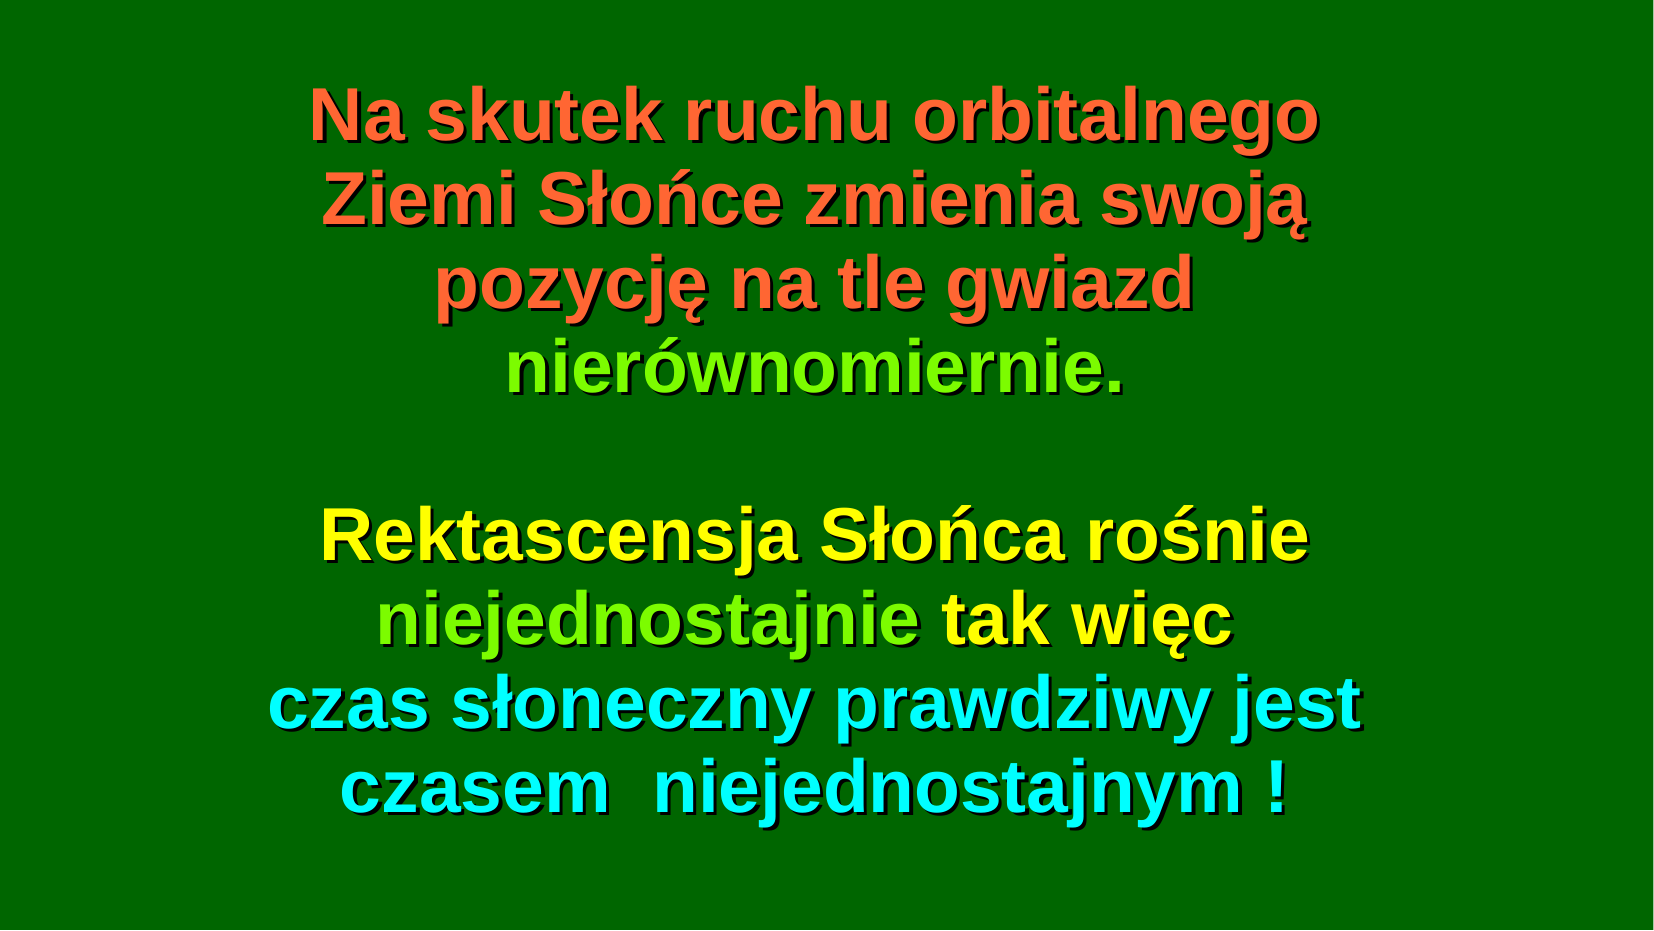

# Na skutek ruchu orbitalnego Ziemi Słońce zmienia swoją pozycję na tle gwiazd nierównomiernie. Rektascensja Słońca rośnie niejednostajnie tak więc czas słoneczny prawdziwy jest czasem niejednostajnym !